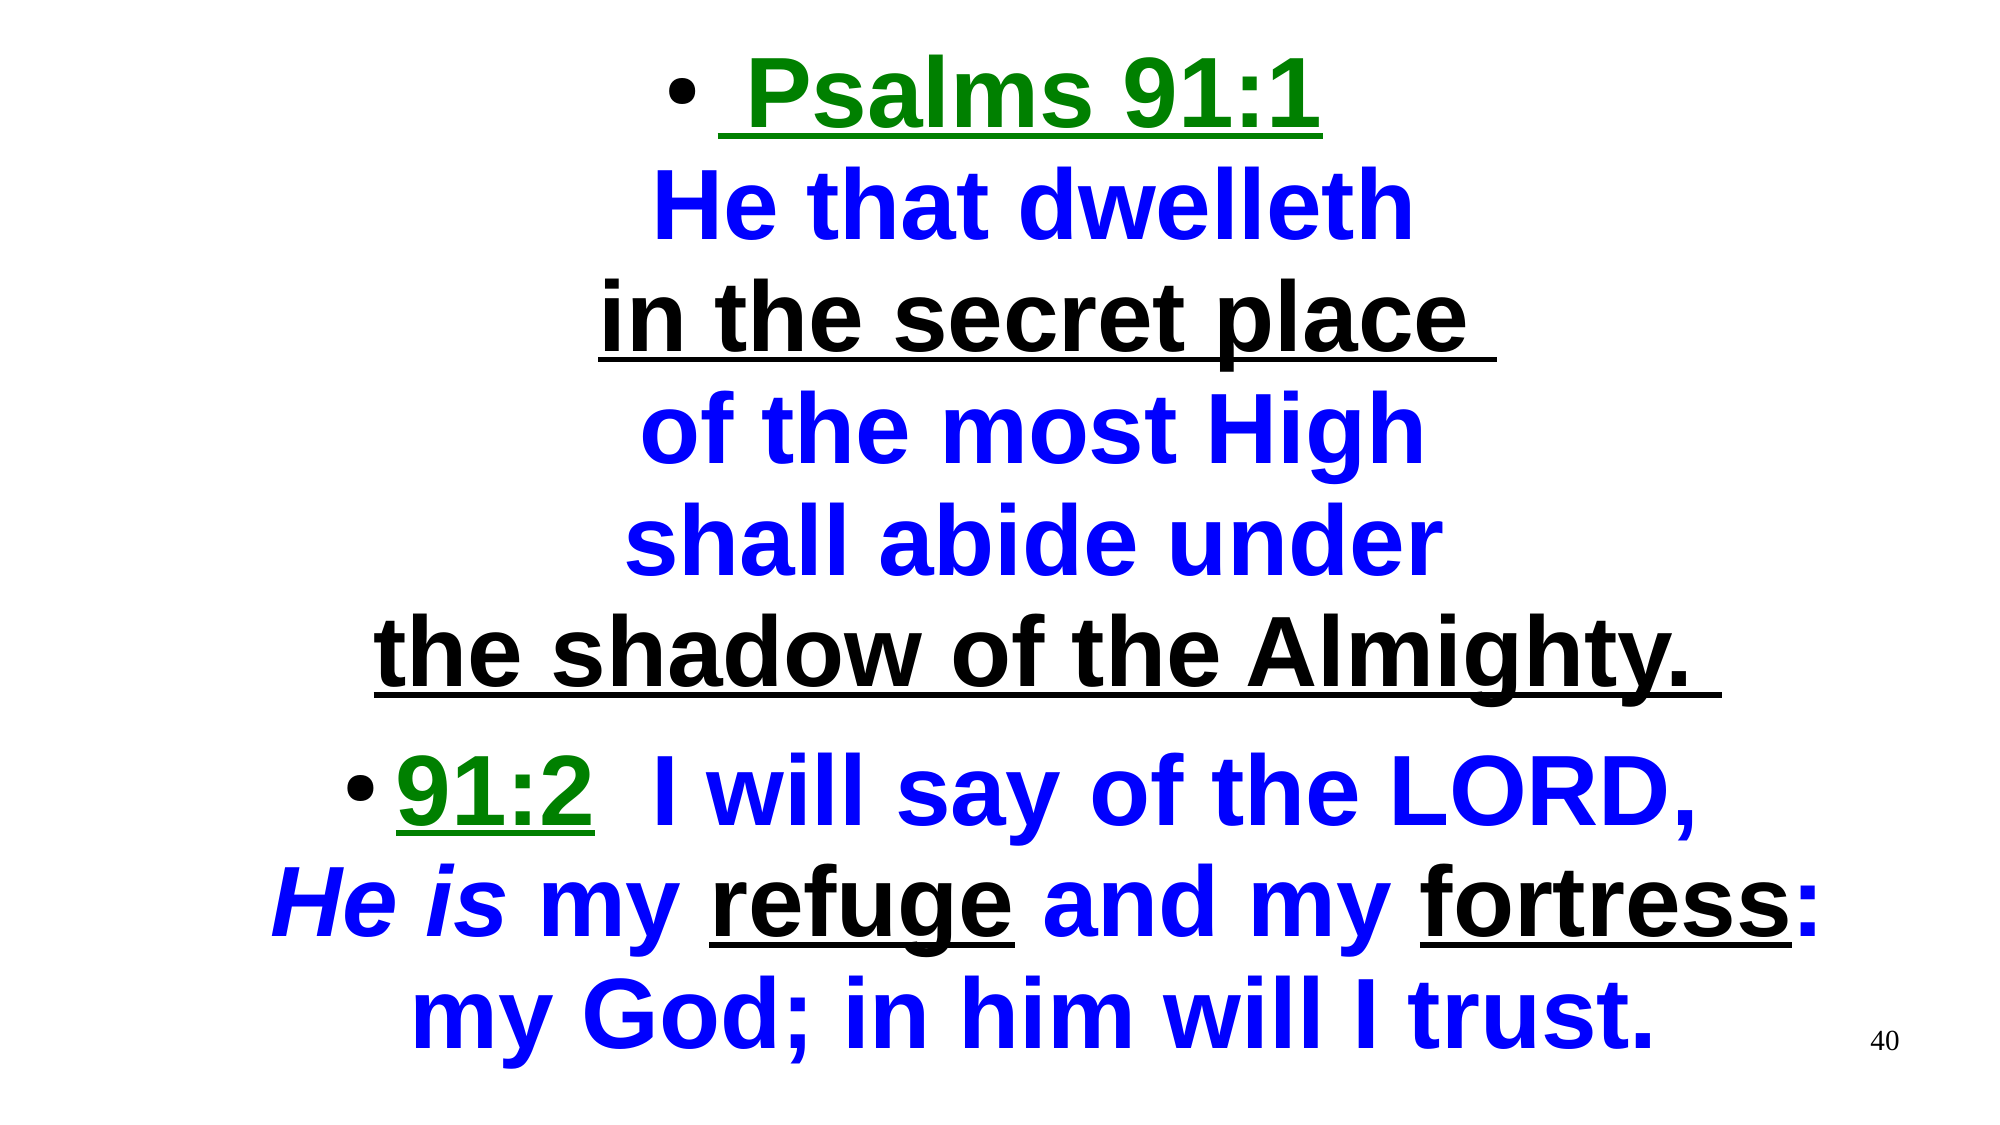

# Psalms 91:1  He that dwelleth in the secret place of the most High shall abide under the shadow of the Almighty.
91:2  I will say of the LORD,
 He is my refuge and my fortress:
my God; in him will I trust.
40